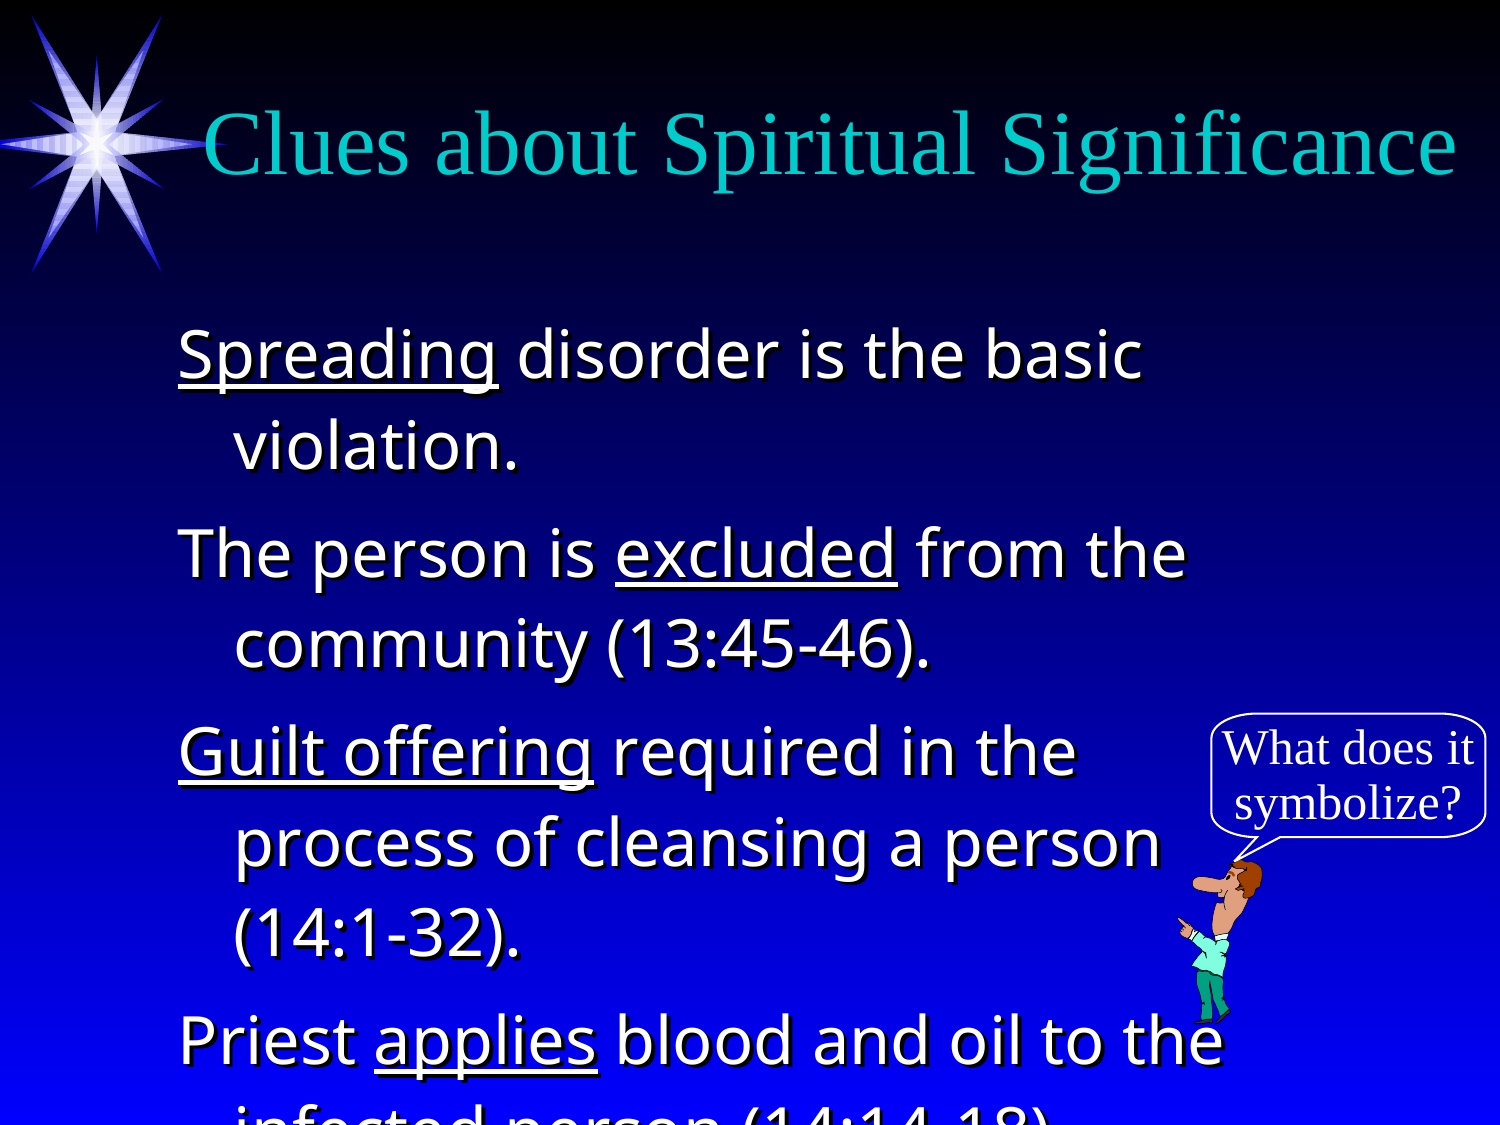

# Clues about Spiritual Significance
Spreading disorder is the basic violation.
The person is excluded from the community (13:45-46).
Guilt offering required in the process of cleansing a person (14:1-32).
Priest applies blood and oil to the infected person (14:14-18).
What does it
symbolize?